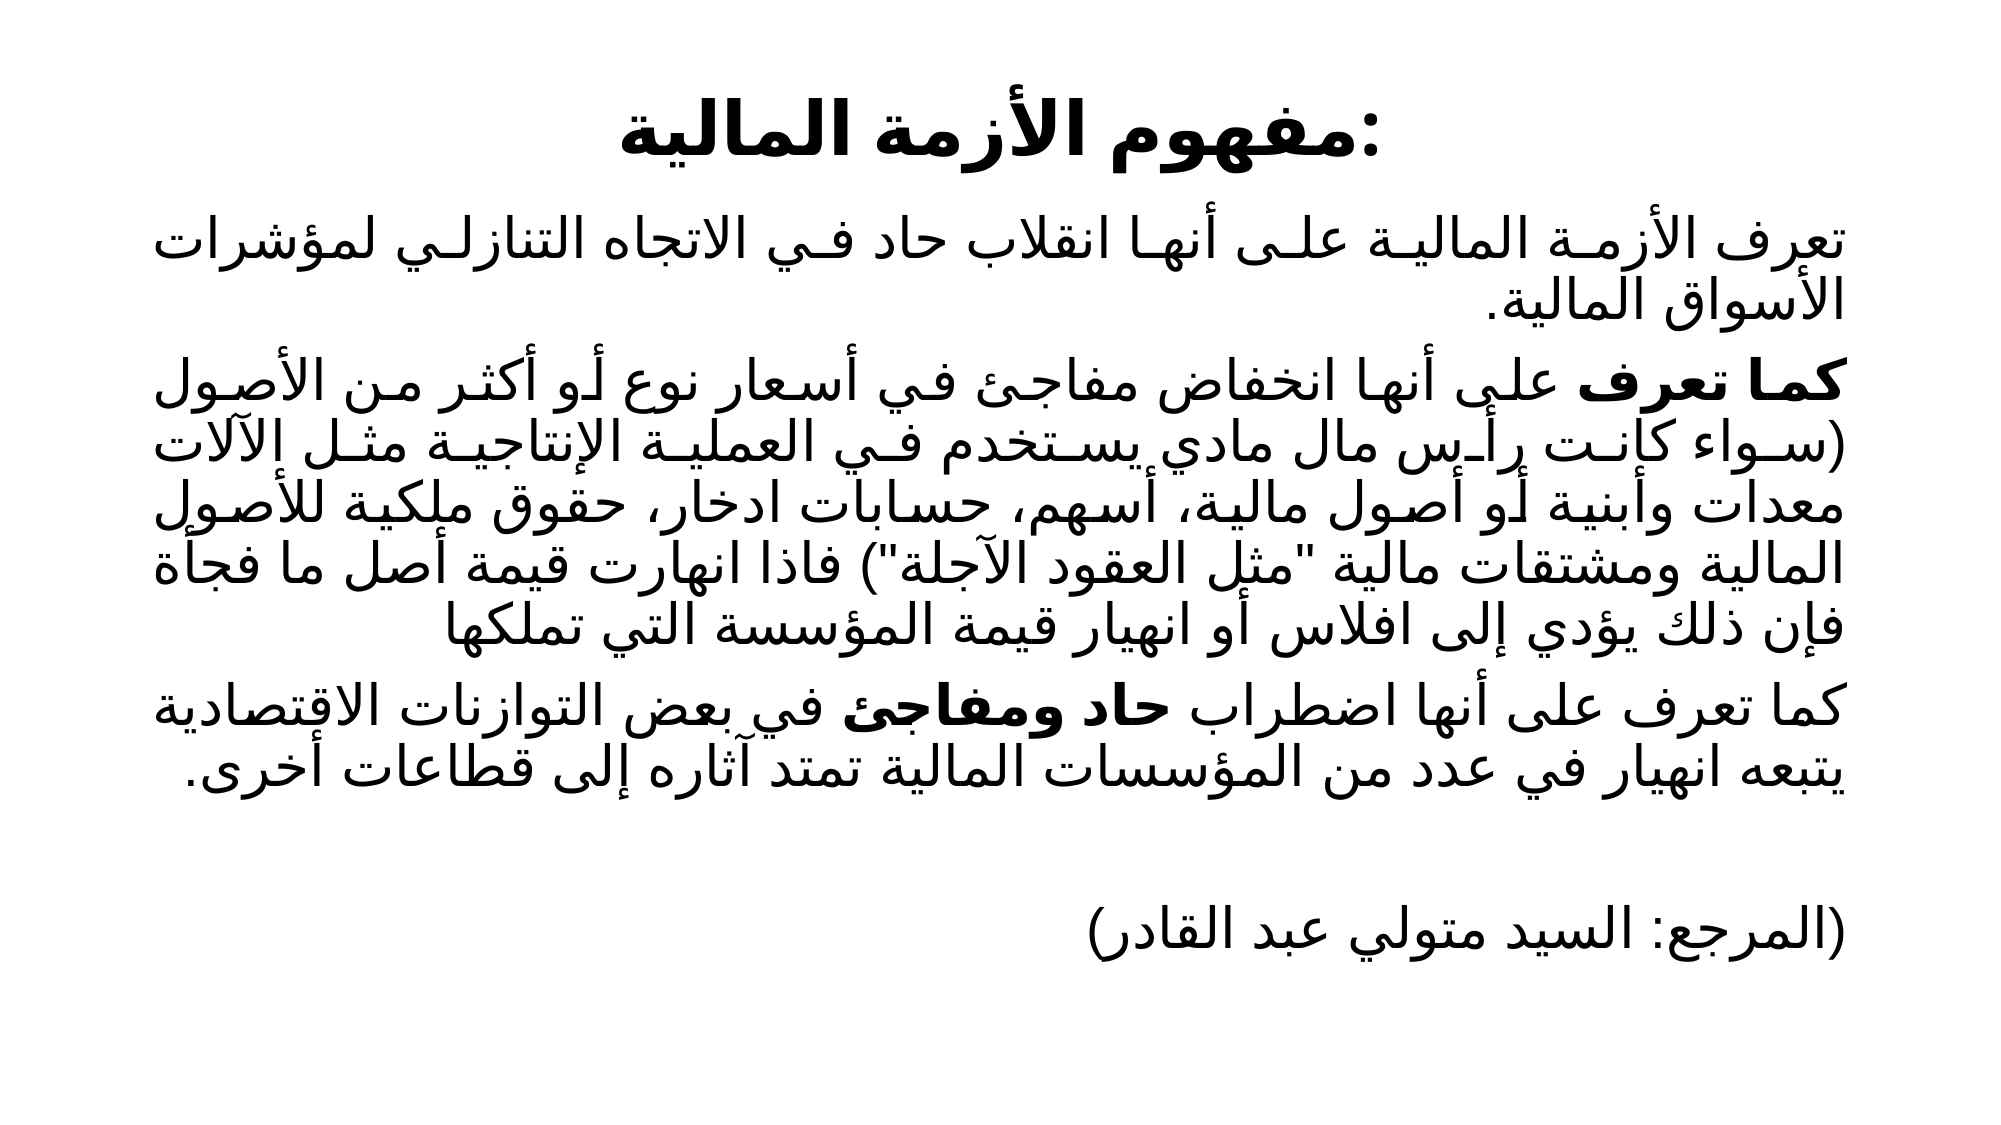

# مفهوم الأزمة المالية:
تعرف الأزمة المالية على أنها انقلاب حاد في الاتجاه التنازلي لمؤشرات الأسواق المالية.
كما تعرف على أنها انخفاض مفاجئ في أسعار نوع أو أكثر من الأصول (سواء كانت رأس مال مادي يستخدم في العملية الإنتاجية مثل الآلات معدات وأبنية أو أصول مالية، أسهم، حسابات ادخار، حقوق ملكية للأصول المالية ومشتقات مالية "مثل العقود الآجلة") فاذا انهارت قيمة أصل ما فجأة فإن ذلك يؤدي إلى افلاس أو انهيار قيمة المؤسسة التي تملكها
كما تعرف على أنها اضطراب حاد ومفاجئ في بعض التوازنات الاقتصادية يتبعه انهيار في عدد من المؤسسات المالية تمتد آثاره إلى قطاعات أخرى.
(المرجع: السيد متولي عبد القادر)